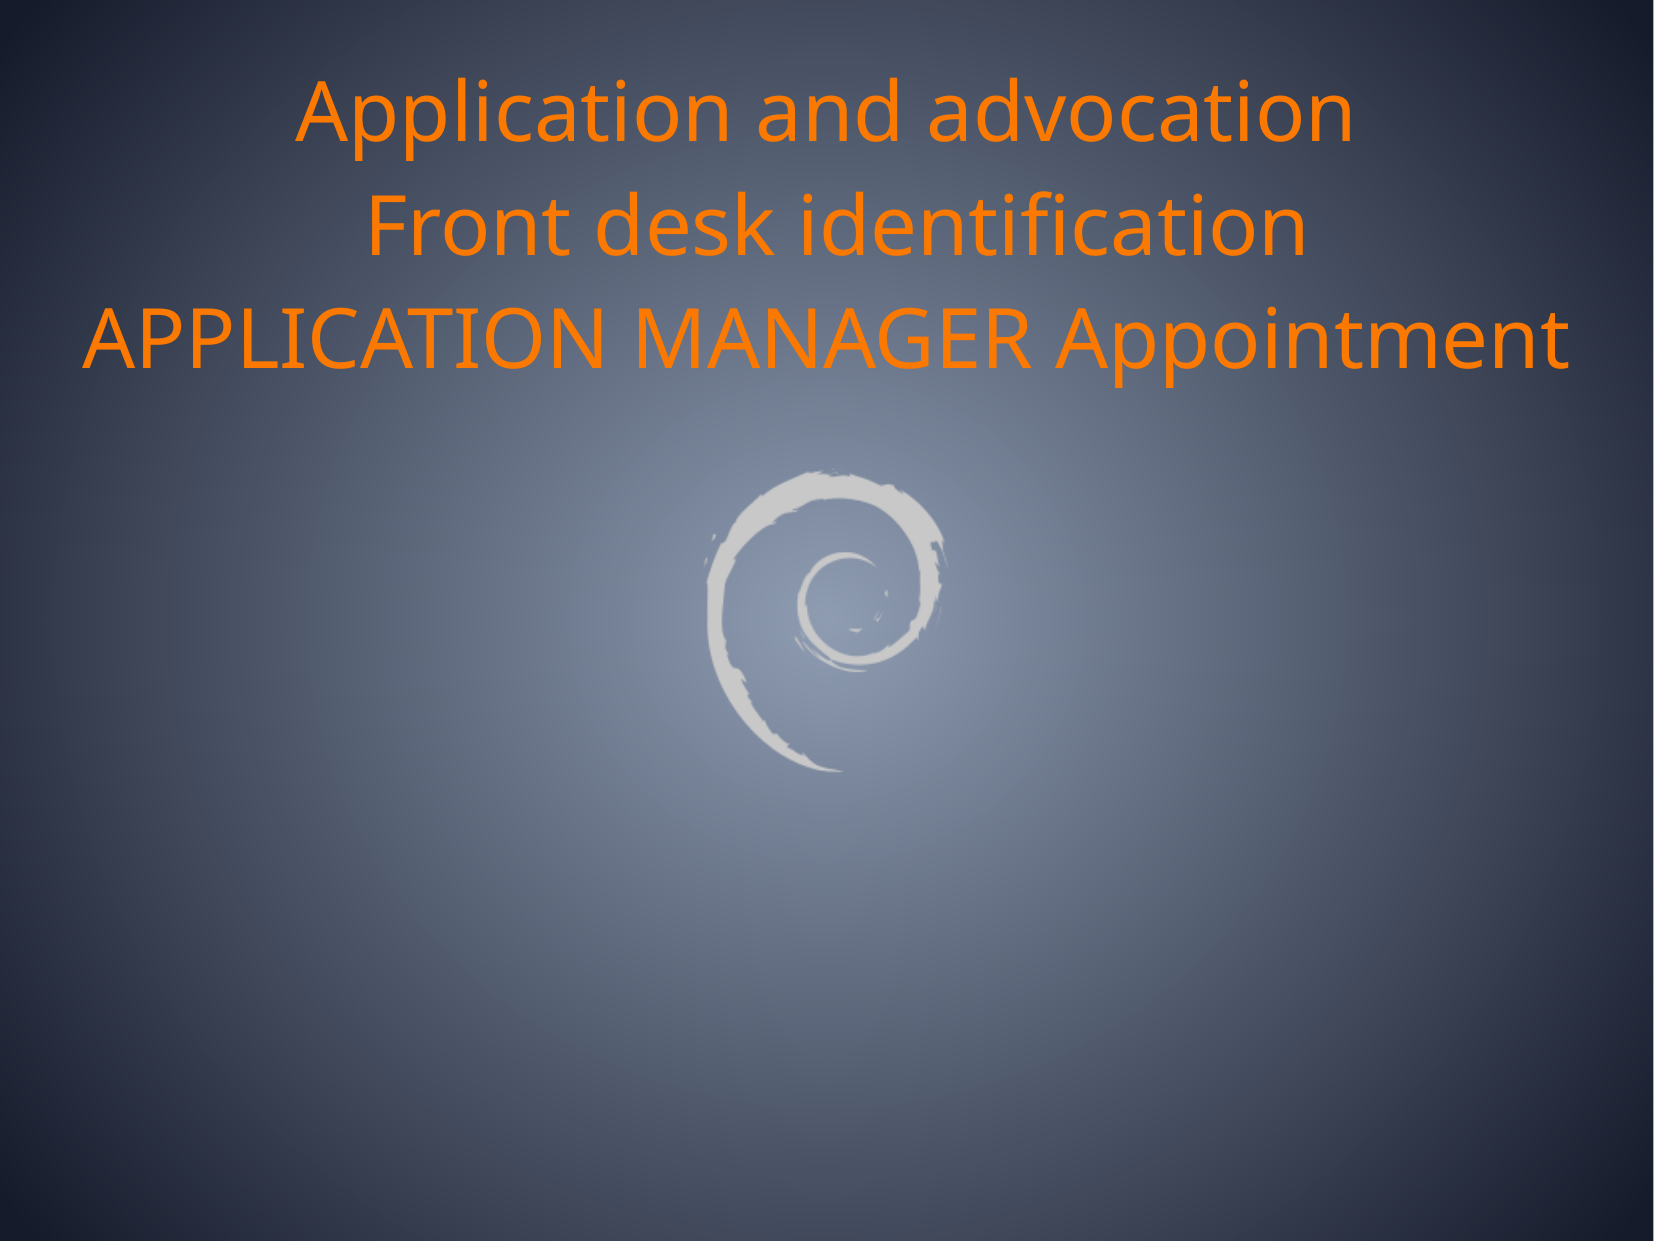

Application and advocation
 Front desk identification
APPLICATION MANAGER Appointment